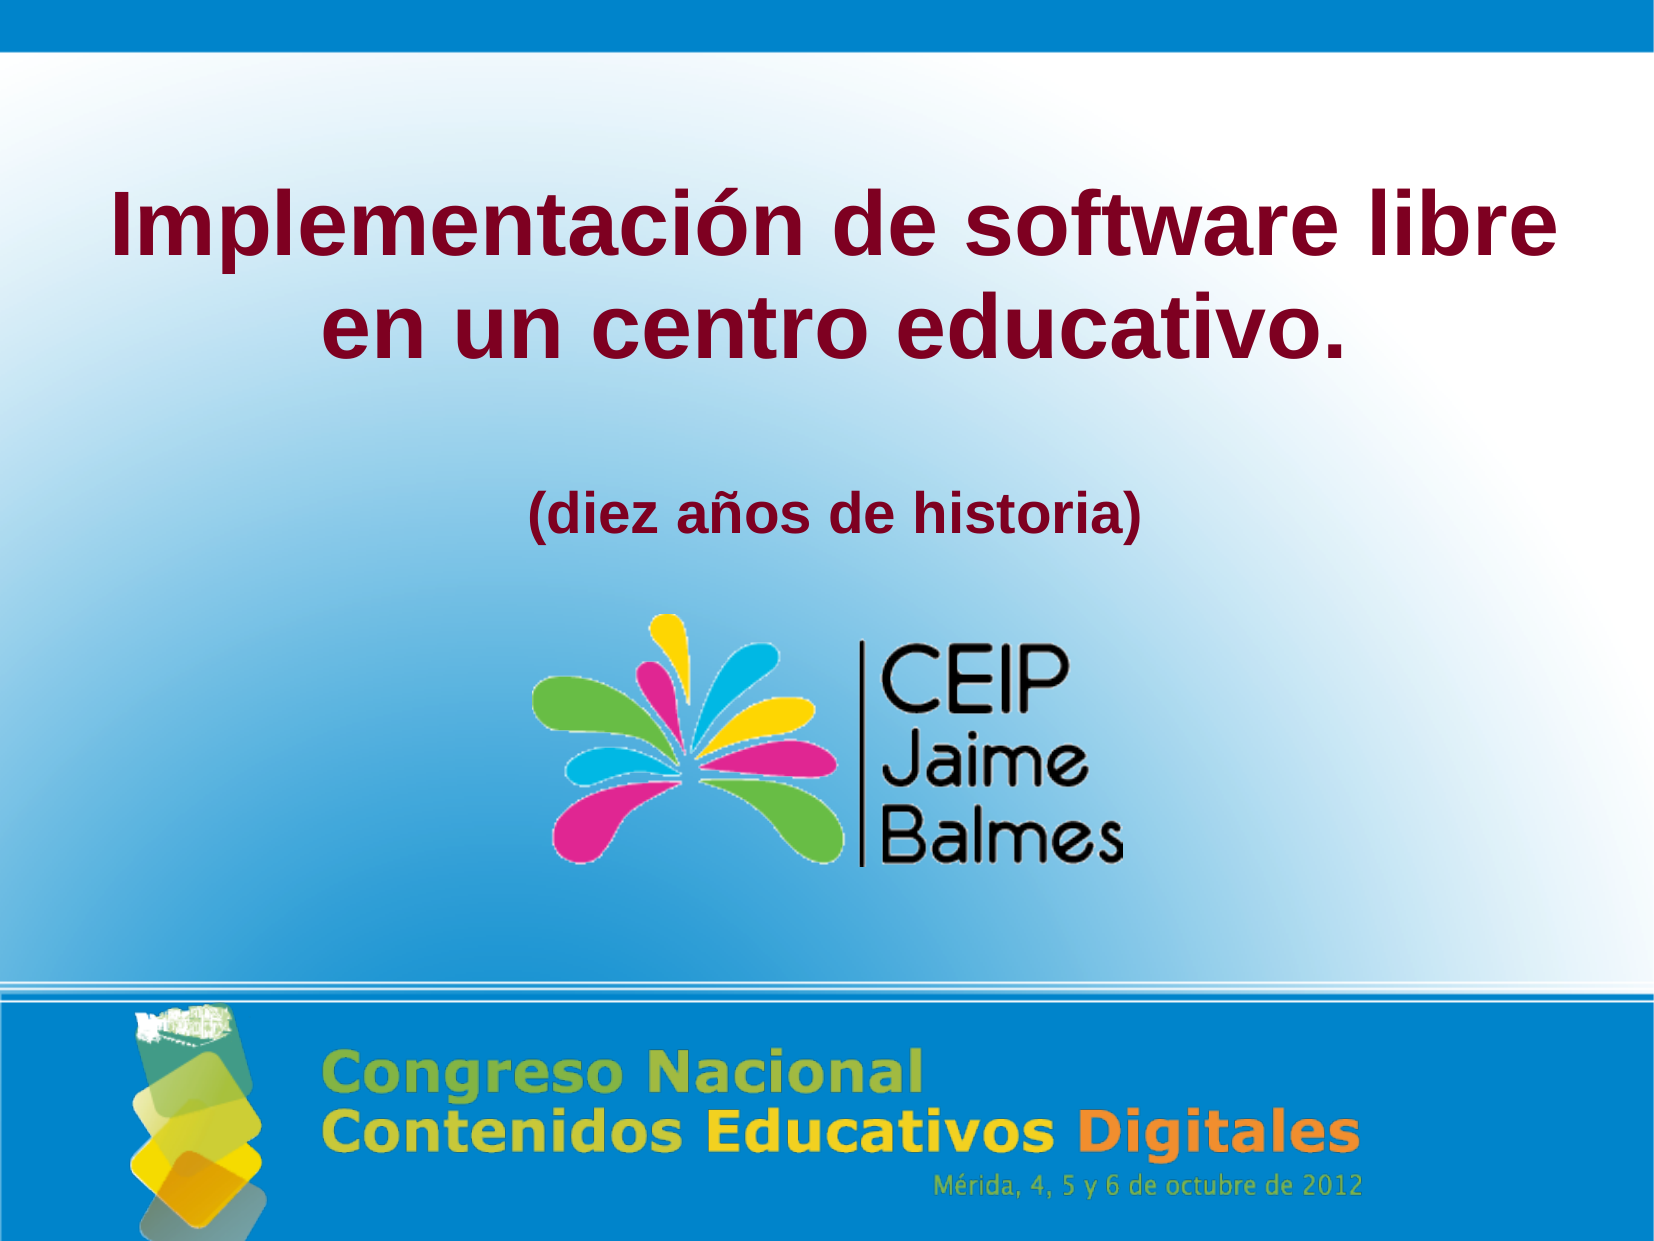

Implementación de software libre en un centro educativo.
(diez años de historia)